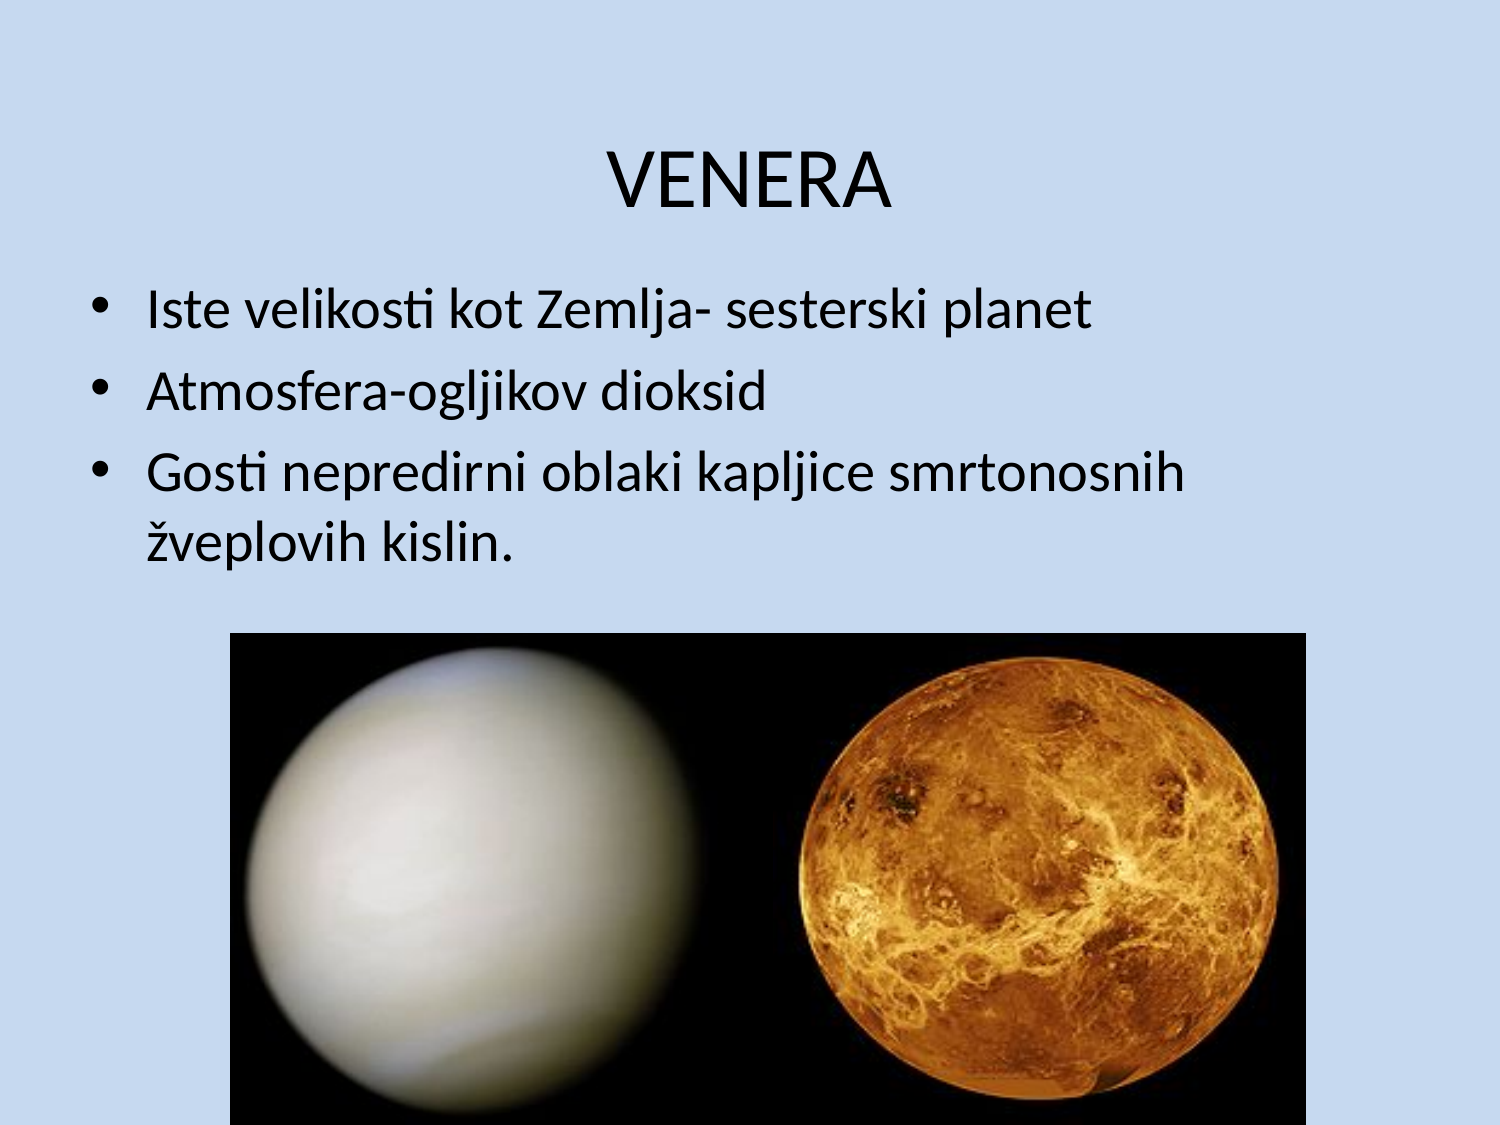

# VENERA
Iste velikosti kot Zemlja- sesterski planet
Atmosfera-ogljikov dioksid
Gosti nepredirni oblaki kapljice smrtonosnih žveplovih kislin.